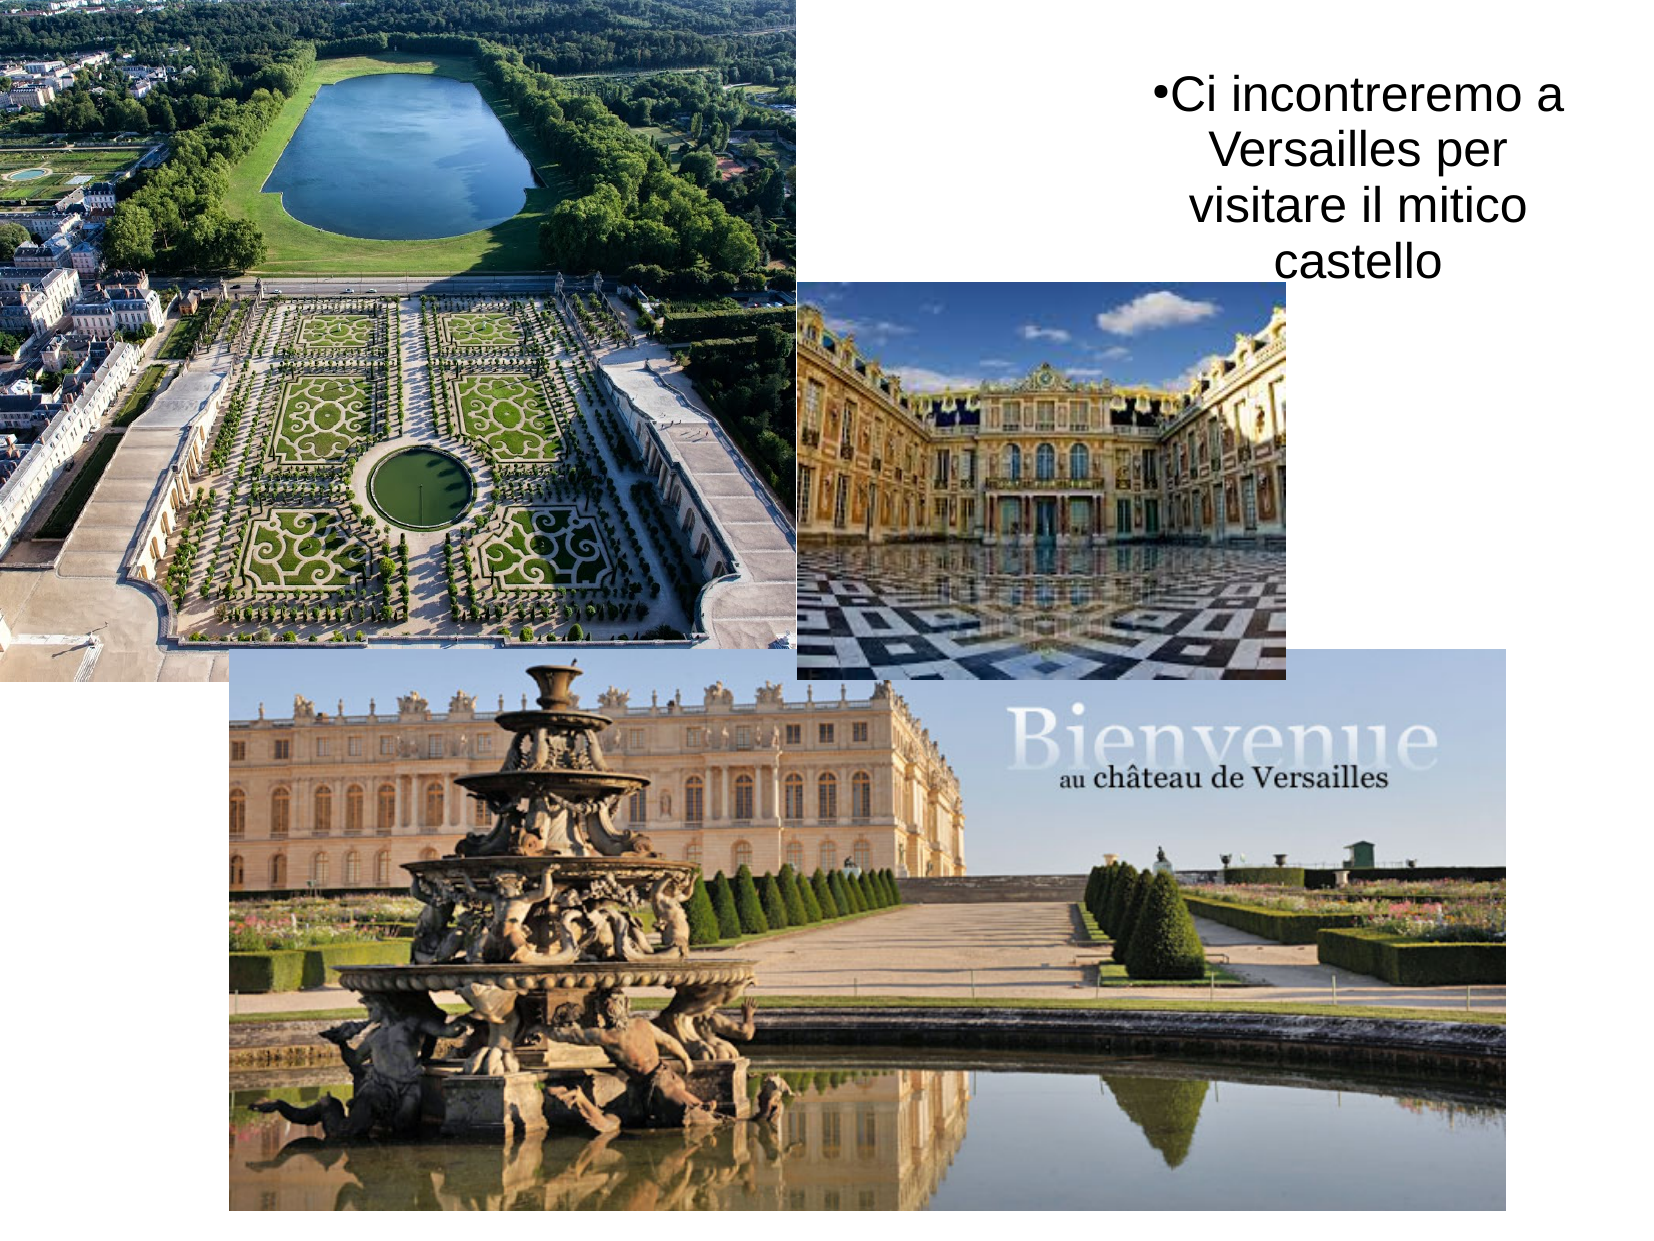

# Ci incontreremo a Versailles per visitare il mitico castello